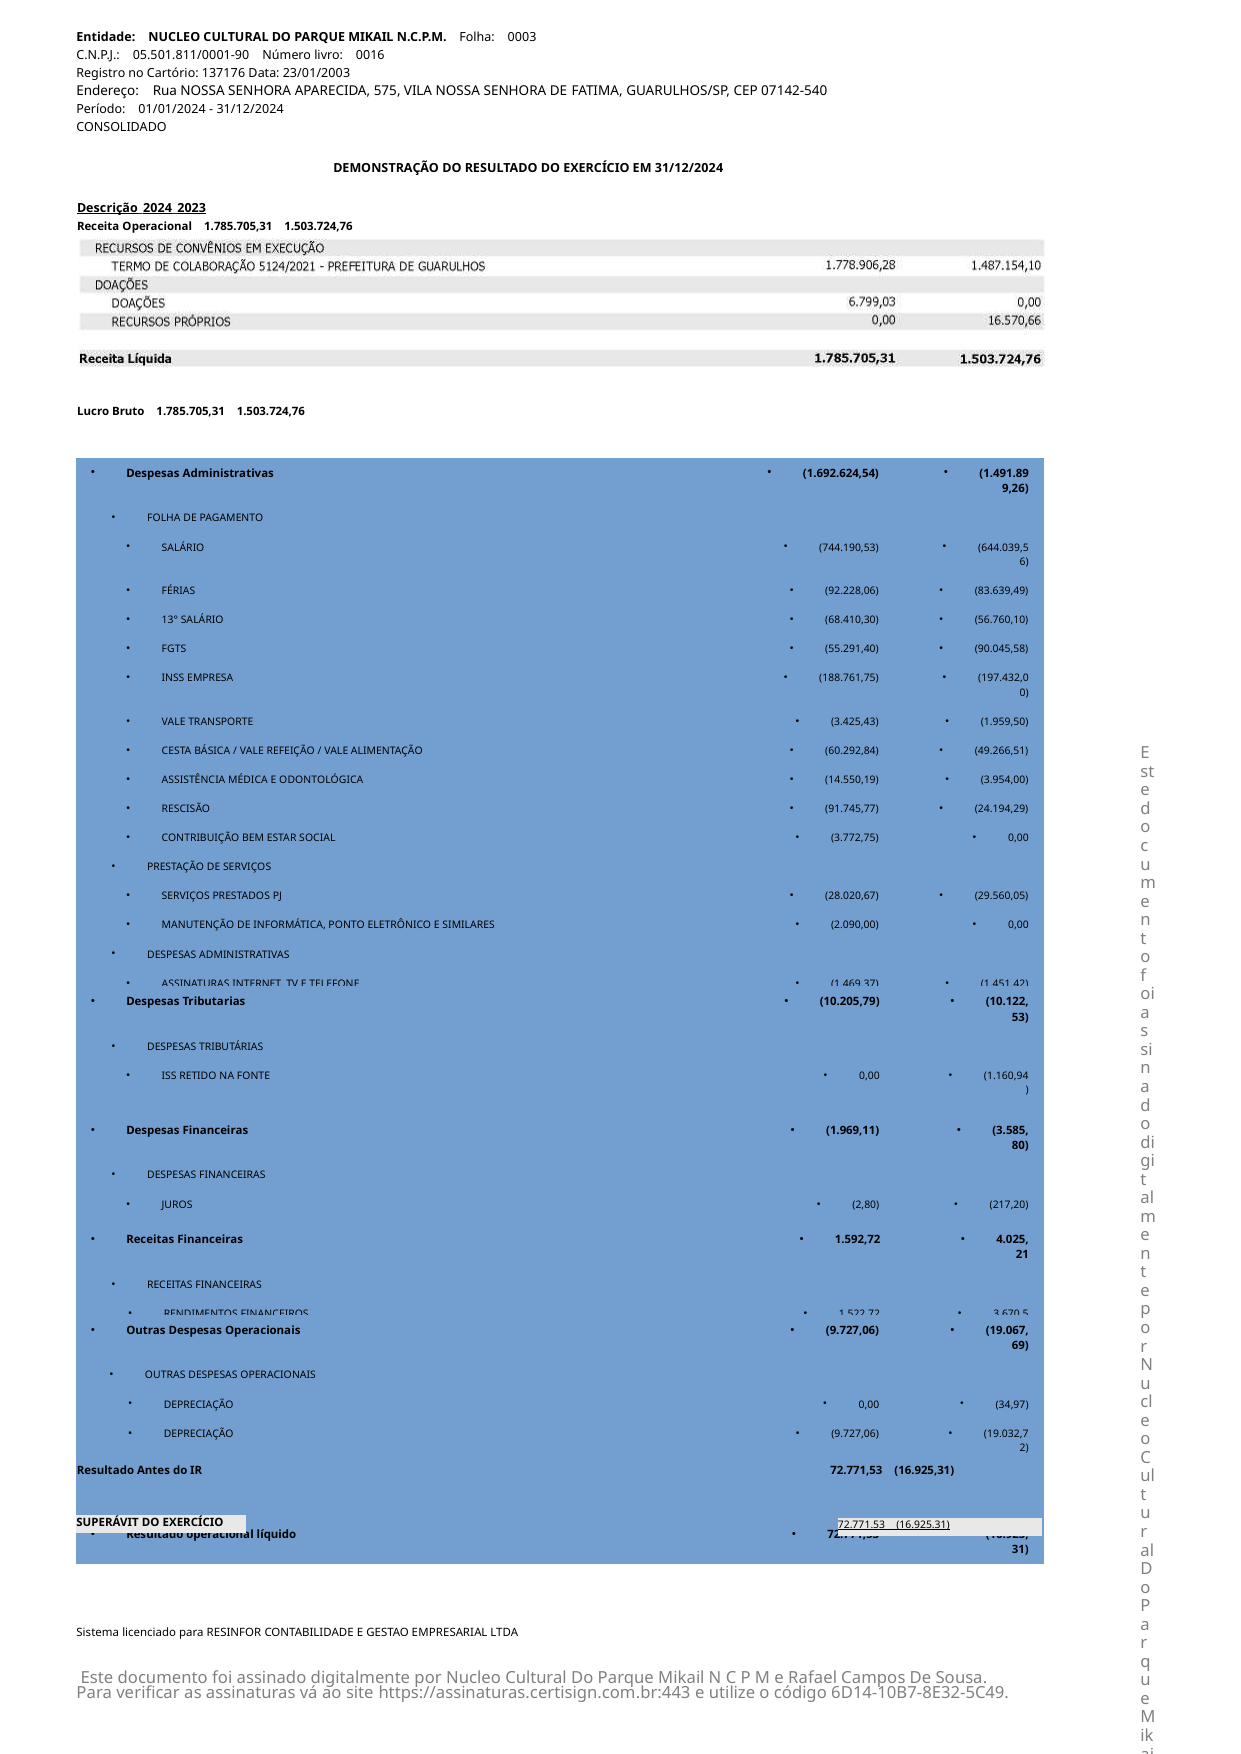

Entidade: NUCLEO CULTURAL DO PARQUE MIKAIL N.C.P.M. Folha: 0003
C.N.P.J.: 05.501.811/0001-90 Número livro: 0016
Registro no Cartório: 137176 Data: 23/01/2003
Endereço: Rua NOSSA SENHORA APARECIDA, 575, VILA NOSSA SENHORA DE FATIMA, GUARULHOS/SP, CEP 07142-540
Período: 01/01/2024 - 31/12/2024
CONSOLIDADO
DEMONSTRAÇÃO DO RESULTADO DO EXERCÍCIO EM 31/12/2024
Descrição_2024_2023
Receita Operacional 1.785.705,31 1.503.724,76
Lucro Bruto 1.785.705,31 1.503.724,76
| Despesas Administrativas | (1.692.624,54) | (1.491.899,26) |
| --- | --- | --- |
| FOLHA DE PAGAMENTO | | |
| SALÁRIO | (744.190,53) | (644.039,56) |
| FÉRIAS | (92.228,06) | (83.639,49) |
| 13° SALÁRIO | (68.410,30) | (56.760,10) |
| FGTS | (55.291,40) | (90.045,58) |
| INSS EMPRESA | (188.761,75) | (197.432,00) |
| VALE TRANSPORTE | (3.425,43) | (1.959,50) |
| CESTA BÁSICA / VALE REFEIÇÃO / VALE ALIMENTAÇÃO | (60.292,84) | (49.266,51) |
| ASSISTÊNCIA MÉDICA E ODONTOLÓGICA | (14.550,19) | (3.954,00) |
| RESCISÃO | (91.745,77) | (24.194,29) |
| CONTRIBUIÇÃO BEM ESTAR SOCIAL | (3.772,75) | 0,00 |
| PRESTAÇÃO DE SERVIÇOS | | |
| SERVIÇOS PRESTADOS PJ | (28.020,67) | (29.560,05) |
| MANUTENÇÃO DE INFORMÁTICA, PONTO ELETRÔNICO E SIMILARES | (2.090,00) | 0,00 |
| DESPESAS ADMINISTRATIVAS | | |
| ASSINATURAS INTERNET, TV E TELEFONE | (1.469,37) | (1.451,42) |
| GÁS DE COZINHA | (3.455,10) | (3.783,04) |
| MATERIAL ESCOLAR | (480,00) | 0,00 |
| MATERIAL DIDÁTICO. ESCOLAR E PEDAGÓGICO | (71.660,54) | (45.488,40) |
| COPA, COZINHA, UTENSÍLIOS E UTILIDADES DOMÉSTICAS | (8.755,56) | (1.519,71) |
| ENERGIA ELÉTRICA | (5.199,65) | (5.536,19) |
| ÁGUA | (17.736,23) | (17.035,49) |
| MATERIAL DE ESCRITÓRIO | (3.063,60) | (4.164,21) |
| MATERIAL DE HIGIENE E LIMPEZA | (34.583,99) | (37.671,25) |
| ALUGUEL | (99.400,64) | (94.113,65) |
| DESPESAS COM MANUTENÇÕES | | |
| MANUTENÇÃO, CONSERVAÇÃO GERAL E MATERIAIS DE CONSTRUÇÃO | (94.040,17) | (100.284,82) |
Este documento foi assinado digitalmente por Nucleo Cultural Do Parque Mikail N C P M e Rafael Campos De Sousa. Para verificar as assinaturas vá ao site https://assinaturas.certisign.com.br:443 e utilize o código 6D14-10B7-8E32-5C49.
| Despesas Tributarias | (10.205,79) | (10.122,53) |
| --- | --- | --- |
| DESPESAS TRIBUTÁRIAS | | |
| ISS RETIDO NA FONTE | 0,00 | (1.160,94) |
| PIS SOBRE FOLHA DE PAGAMENTO | (7.246,85) | (7.897,66) |
| IPTU | (1.965,62) | (106,47) |
| TAXAS MUNICIPAIS | (993,32) | (957,46) |
| Despesas Financeiras | (1.969,11) | (3.585,80) |
| --- | --- | --- |
| DESPESAS FINANCEIRAS | | |
| JUROS | (2,80) | (217,20) |
| MULTAS | (987,18) | (1.426,73) |
| TARIFAS BANCÁRIAS | (979,13) | (1.941,87) |
| Receitas Financeiras | 1.592,72 | 4.025,21 |
| --- | --- | --- |
| RECEITAS FINANCEIRAS | | |
| RENDIMENTOS FINANCEIROS | 1.522,72 | 3.670,55 |
| DESCONTOS RECEBIDOS | 70,00 | 354,66 |
| Outras Despesas Operacionais | (9.727,06) | (19.067,69) |
| --- | --- | --- |
| OUTRAS DESPESAS OPERACIONAIS | | |
| DEPRECIAÇÃO | 0,00 | (34,97) |
| DEPRECIAÇÃO | (9.727,06) | (19.032,72) |
| | | |
| Resultado operacional líquido | 72.771,53 | (16.925,31) |
Resultado Antes do IR
72.771,53 (16.925,31)
SUPERÁVIT DO EXERCÍCIO
72.771.53 (16.925.31)
Sistema licenciado para RESINFOR CONTABILIDADE E GESTAO EMPRESARIAL LTDA
Este documento foi assinado digitalmente por Nucleo Cultural Do Parque Mikail N C P M e Rafael Campos De Sousa.
Para verificar as assinaturas vá ao site https://assinaturas.certisign.com.br:443 e utilize o código 6D14-10B7-8E32-5C49.